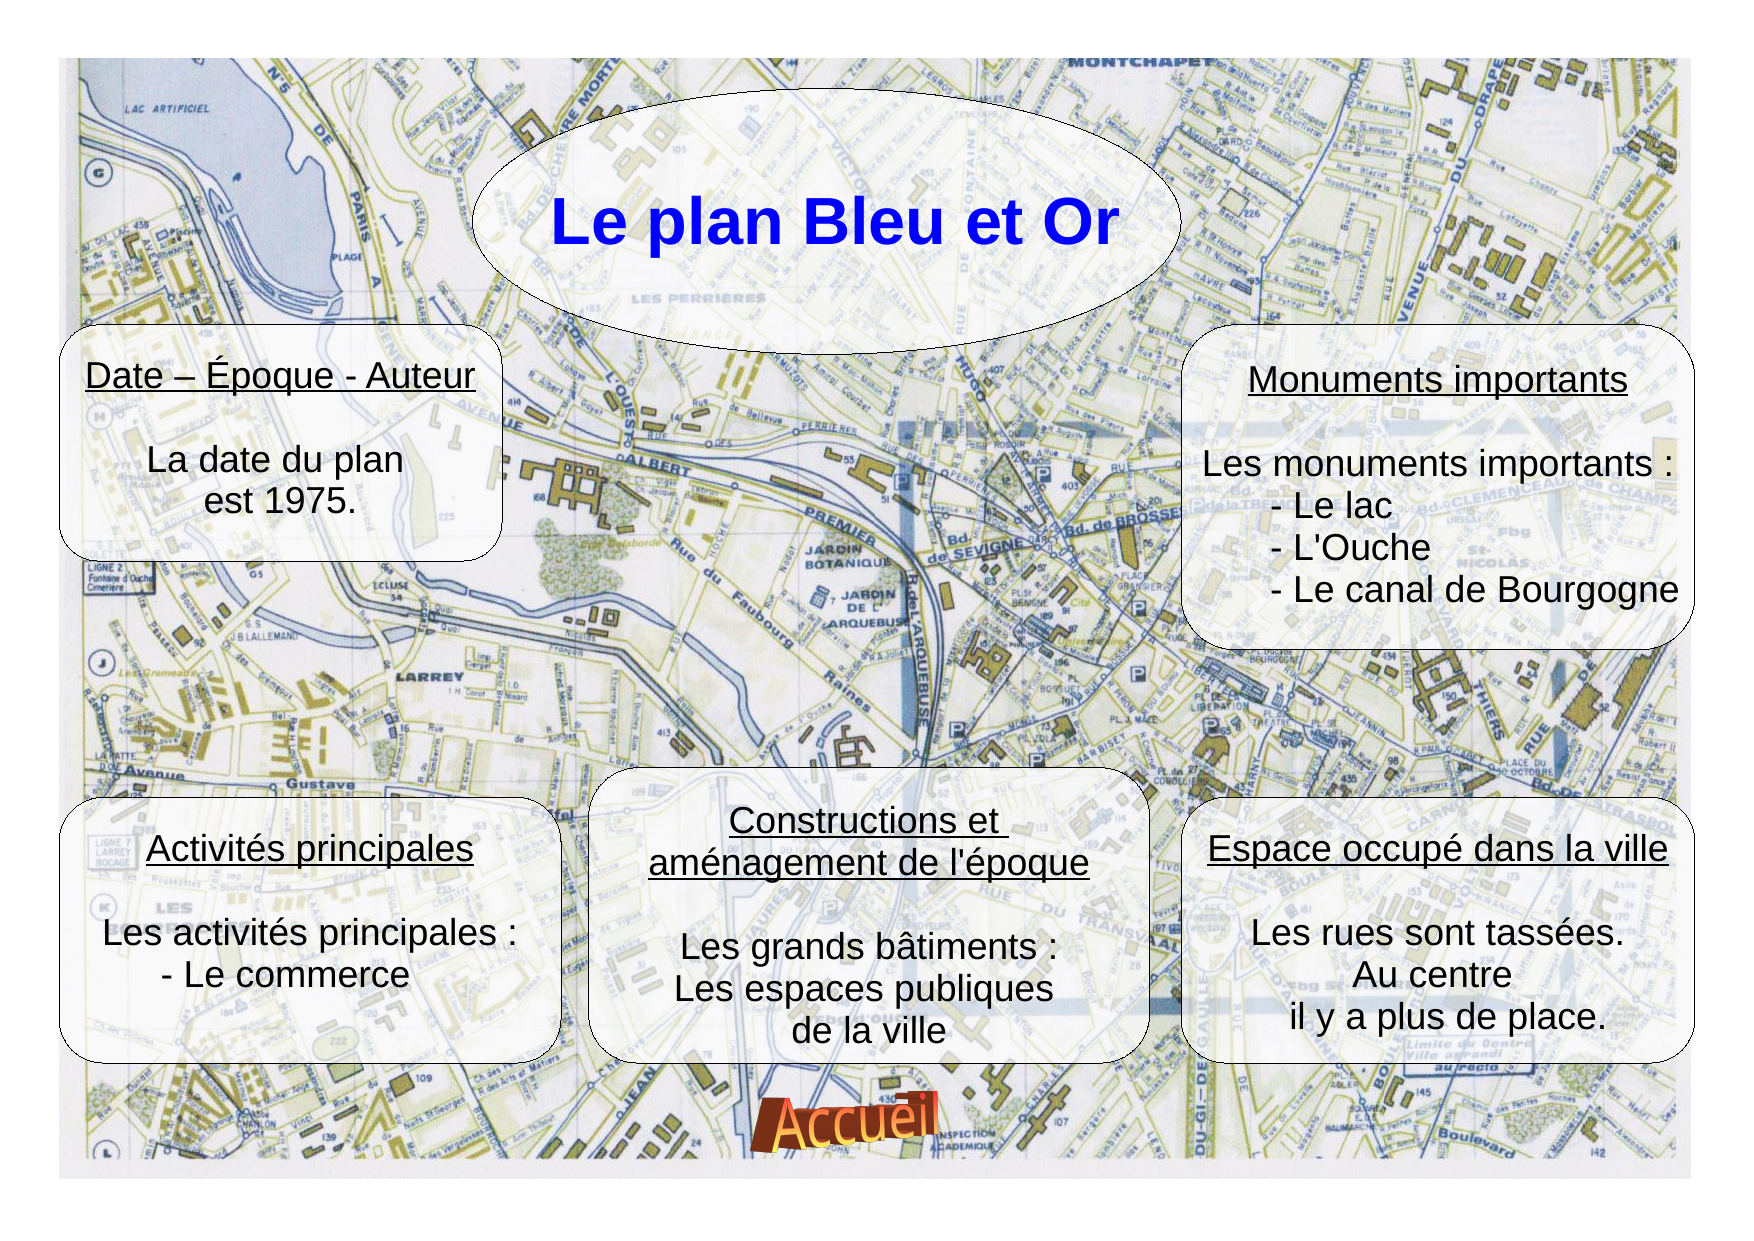

Le plan Bleu et Or
Date – Époque - Auteur
La date du plan
est 1975.
Monuments importants
Les monuments importants :
	- Le lac
	- L'Ouche
	- Le canal de Bourgogne
Constructions et
aménagement de l'époque
Les grands bâtiments :
Les espaces publiques
de la ville
Activités principales
Les activités principales :
	- Le commerce
Espace occupé dans la ville
Les rues sont tassées.
Au centre
 il y a plus de place.
Accueil